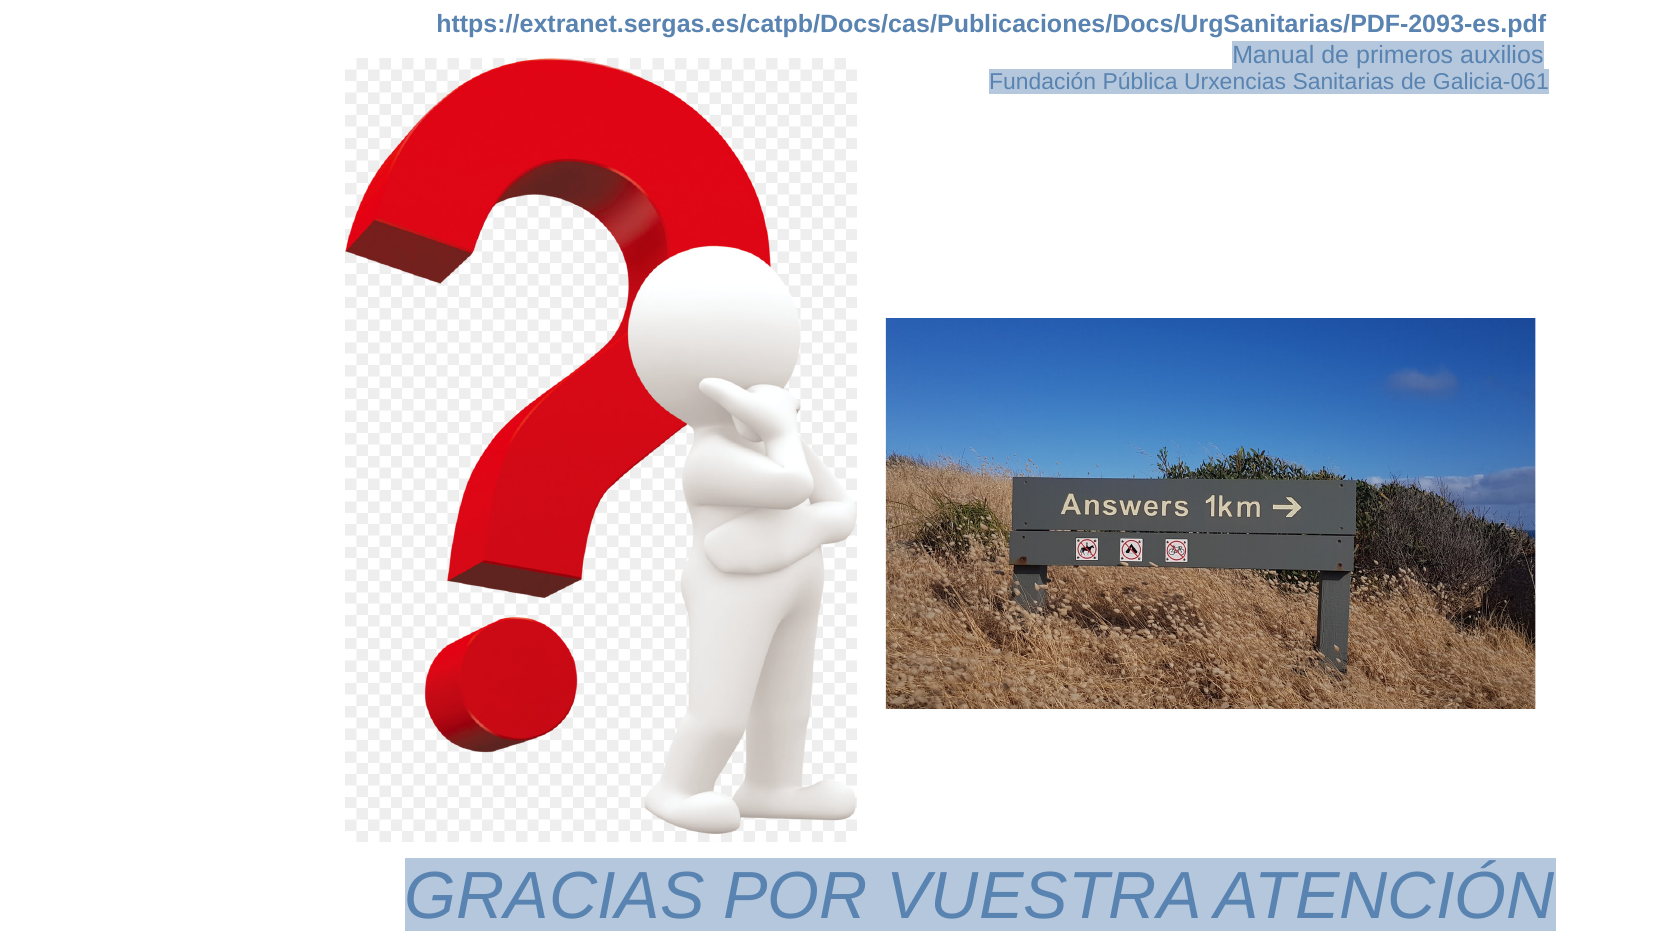

https://extranet.sergas.es/catpb/Docs/cas/Publicaciones/Docs/UrgSanitarias/PDF-2093-es.pdf
Manual de primeros auxilios
Fundación Pública Urxencias Sanitarias de Galicia-061
# GRACIAS POR VUESTRA ATENCIÓN